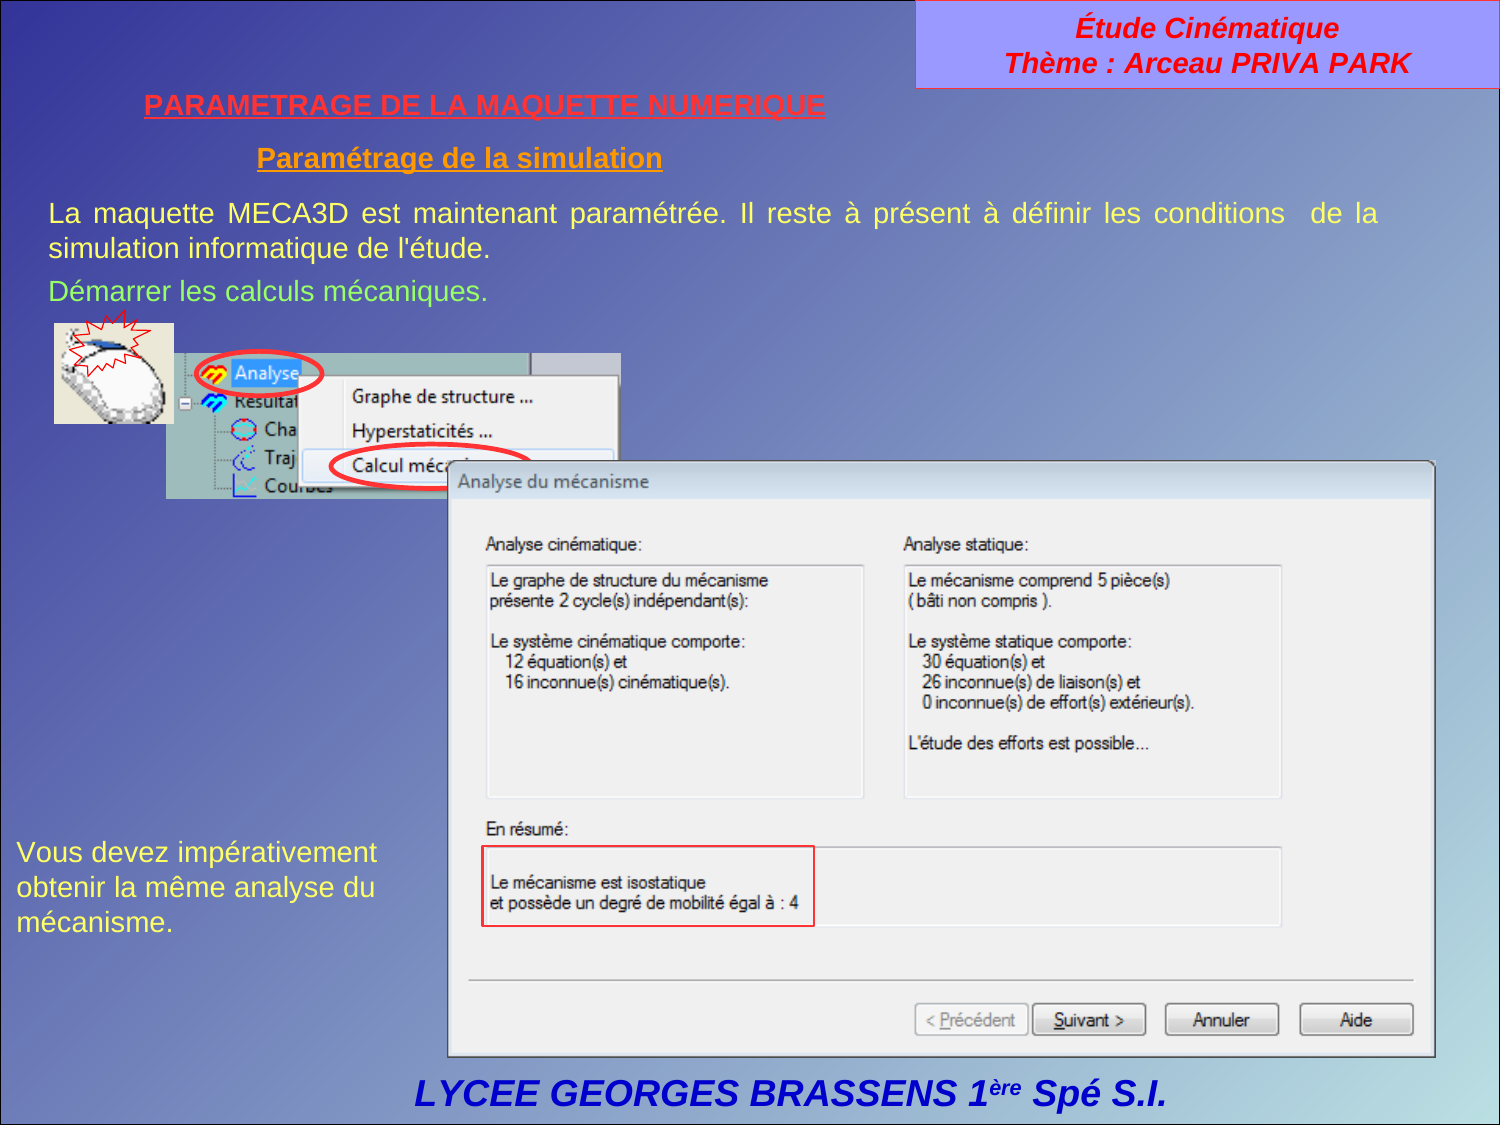

PARAMETRAGE DE LA MAQUETTE NUMERIQUE
Paramétrage de la simulation
La maquette MECA3D est maintenant paramétrée. Il reste à présent à définir les conditions de la simulation informatique de l'étude.
Démarrer les calculs mécaniques.
Vous devez impérativement obtenir la même analyse du mécanisme.